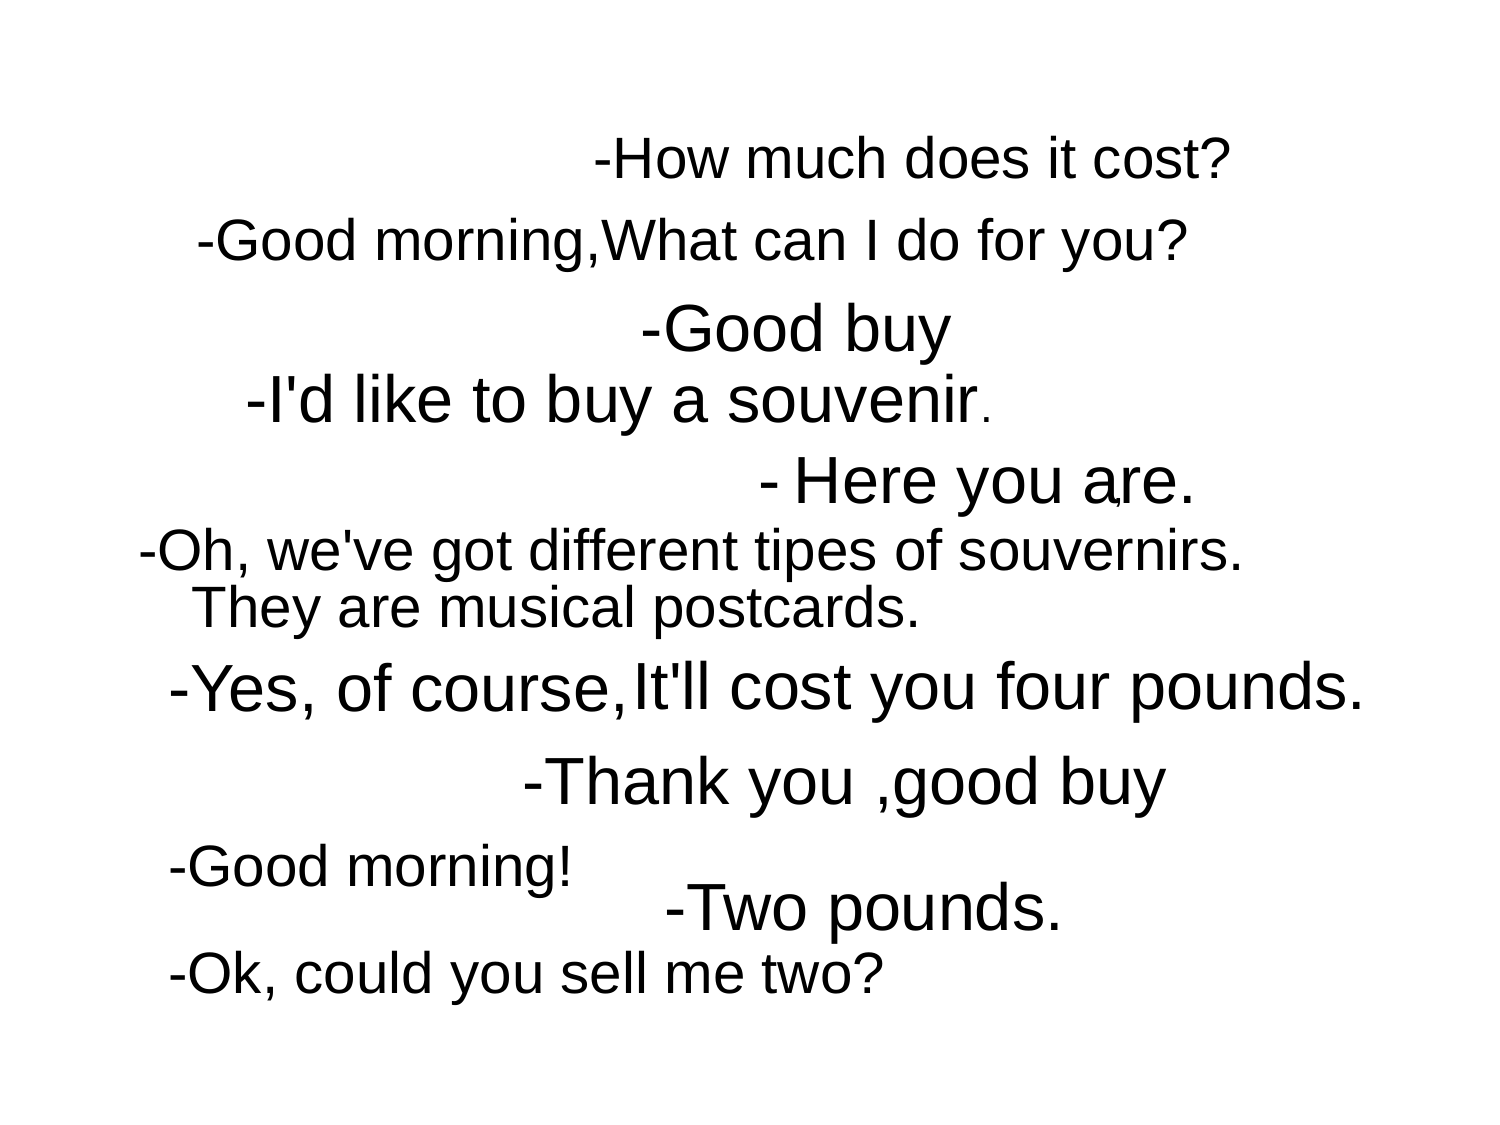

-How much does it cost?
-Good morning,What can I do for you?
-Good buy
-I'd like to buy a souvenir.
-
Here you are.
,
-Oh, we've got different tipes of souvernirs.
They are musical postcards.
It'll cost you four pounds.
-Yes, of course,
-Thank you ,good buy
-Good morning!
-Two pounds.
-Ok, could you sell me two?